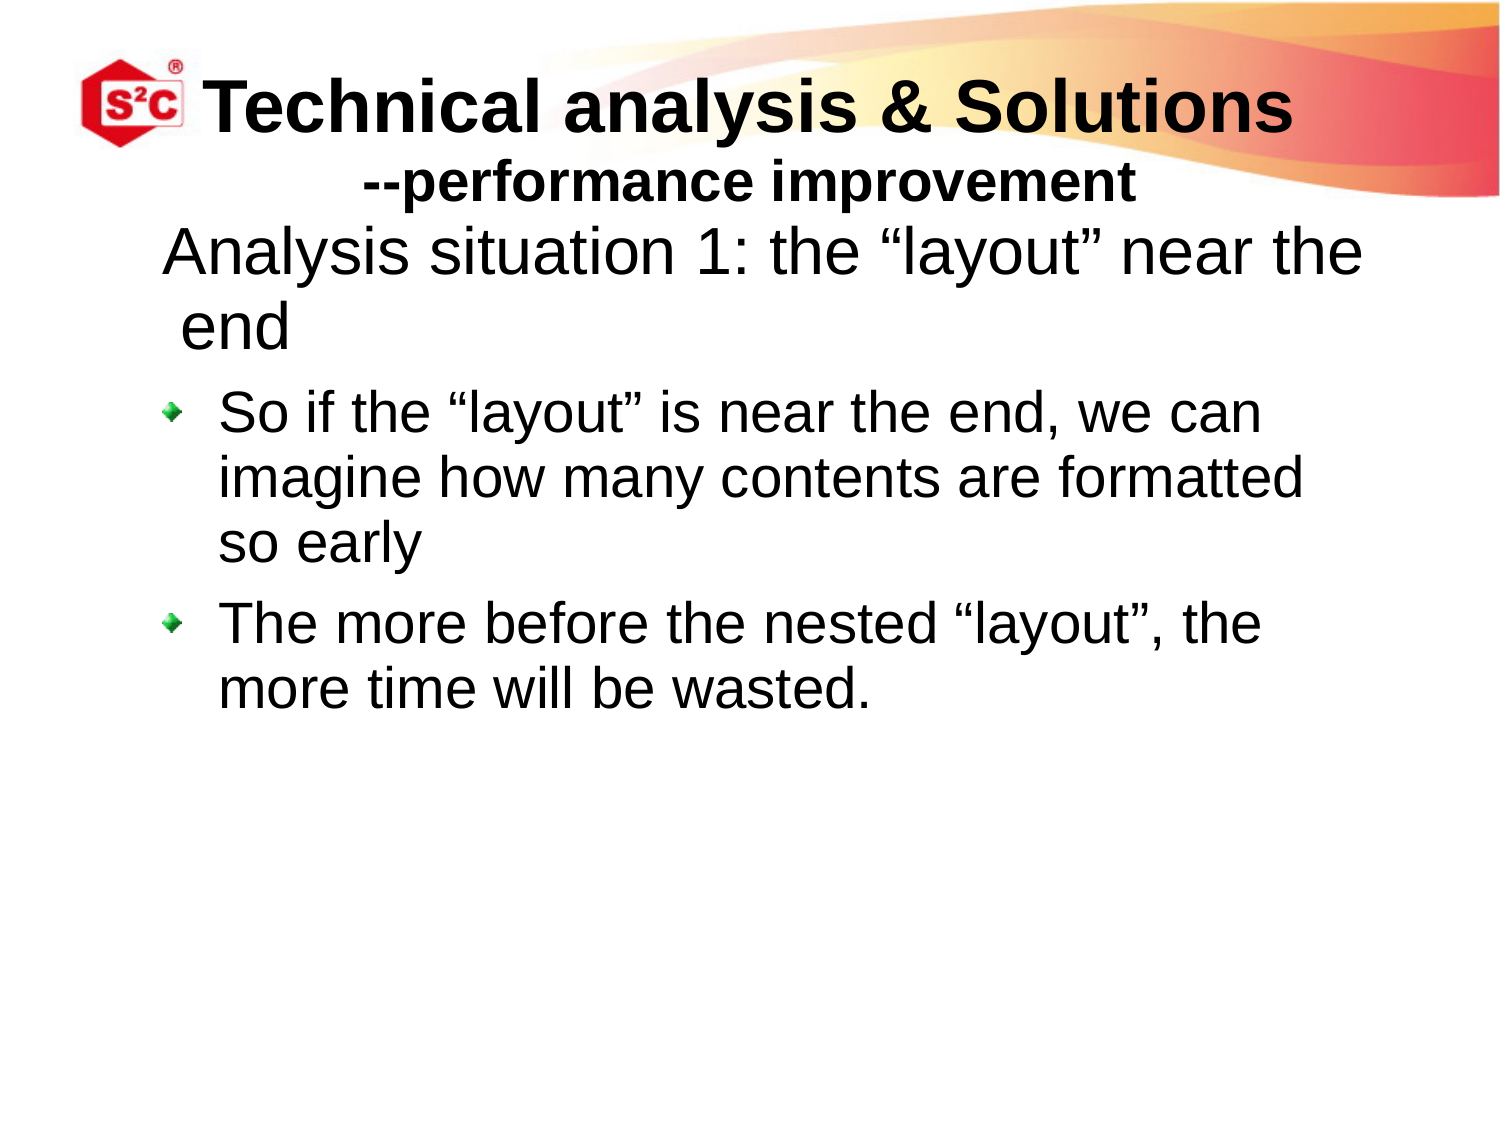

# Technical analysis & Solutions --performance improvement
Analysis situation 1: the “layout” near the end
So if the “layout” is near the end, we can imagine how many contents are formatted so early
The more before the nested “layout”, the more time will be wasted.